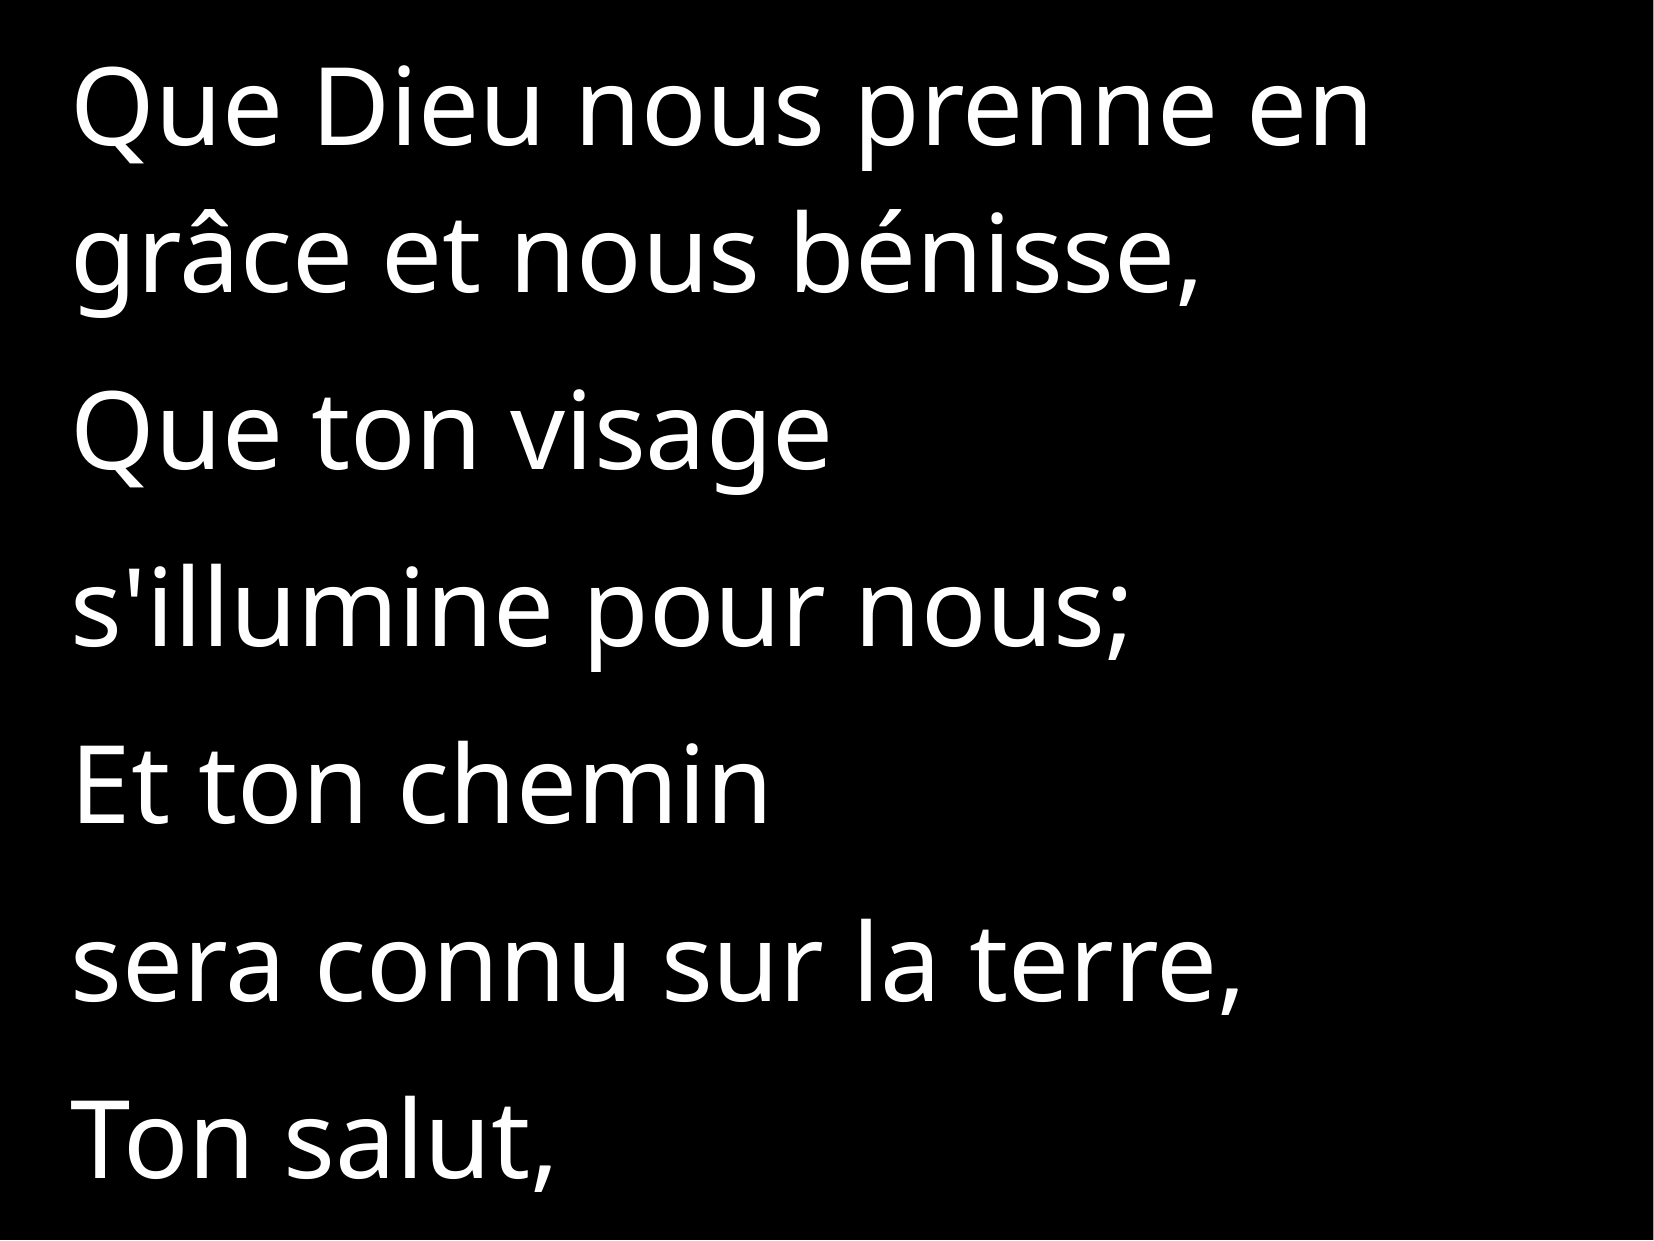

# Que Dieu nous prenne en grâce et nous bénisse,
Que ton visage
s'illumine pour nous;
Et ton chemin
sera connu sur la terre,
Ton salut,
parmi toutes les nations.